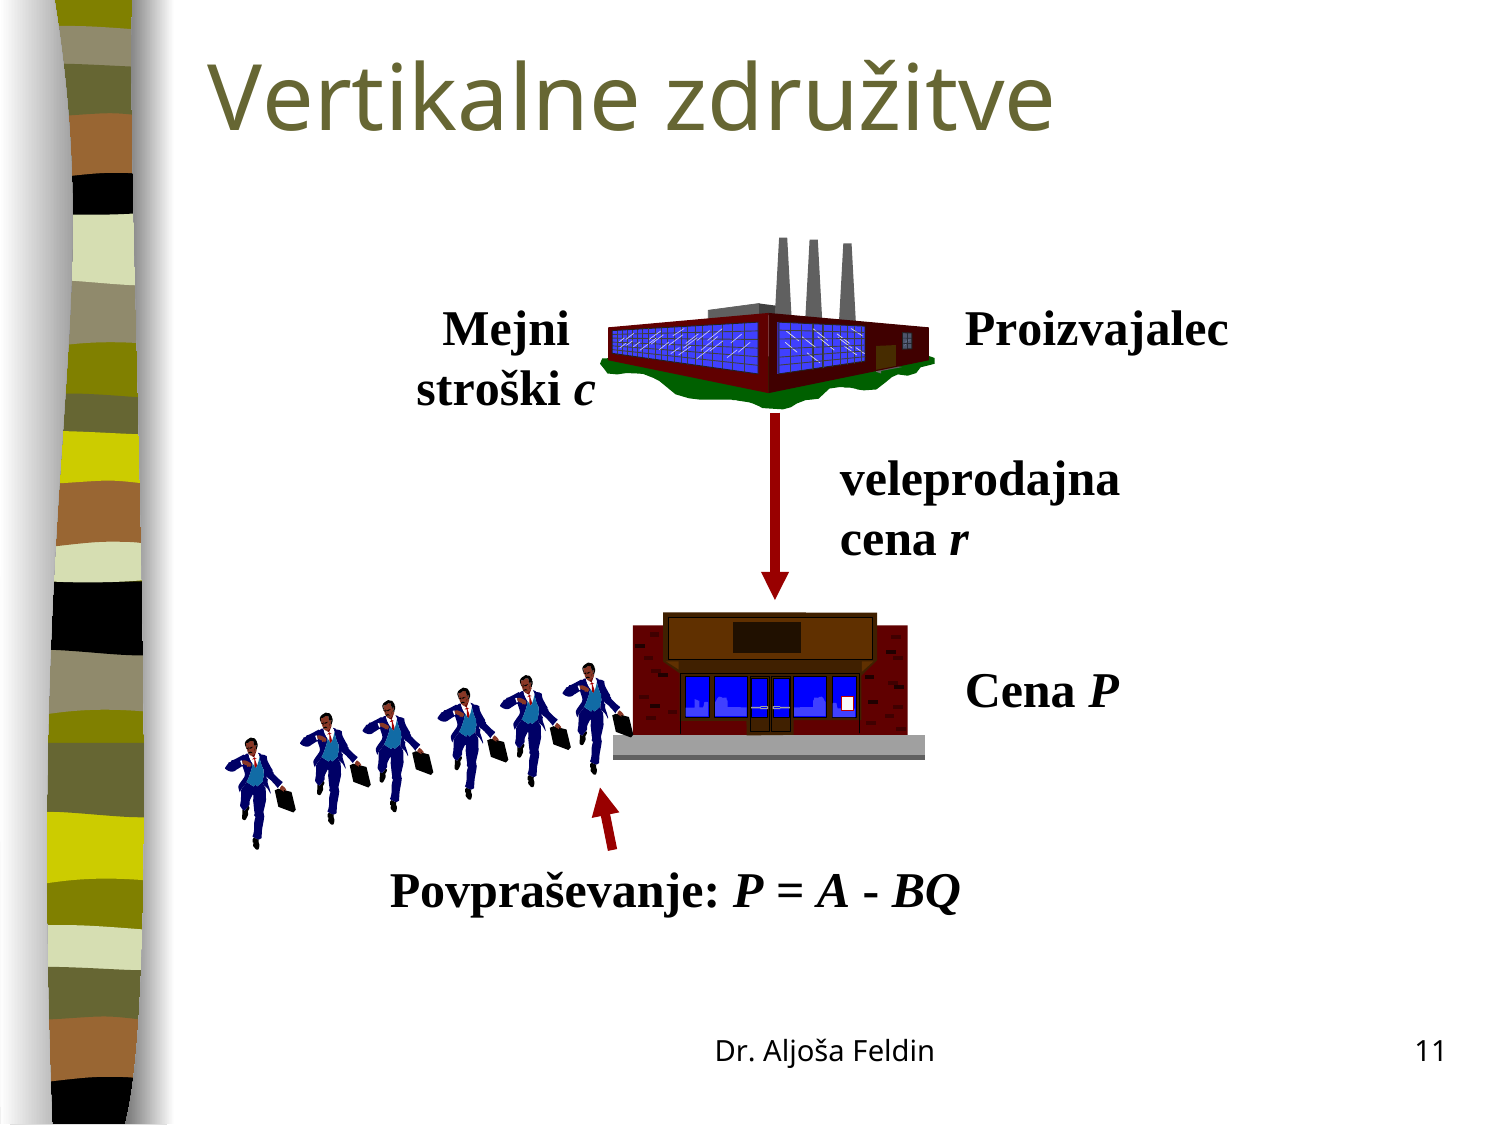

# Vertikalne združitve
Mejni stroški c
Proizvajalec
veleprodajna cena r
Cena P
Povpraševanje: P = A - BQ
Dr. Aljoša Feldin